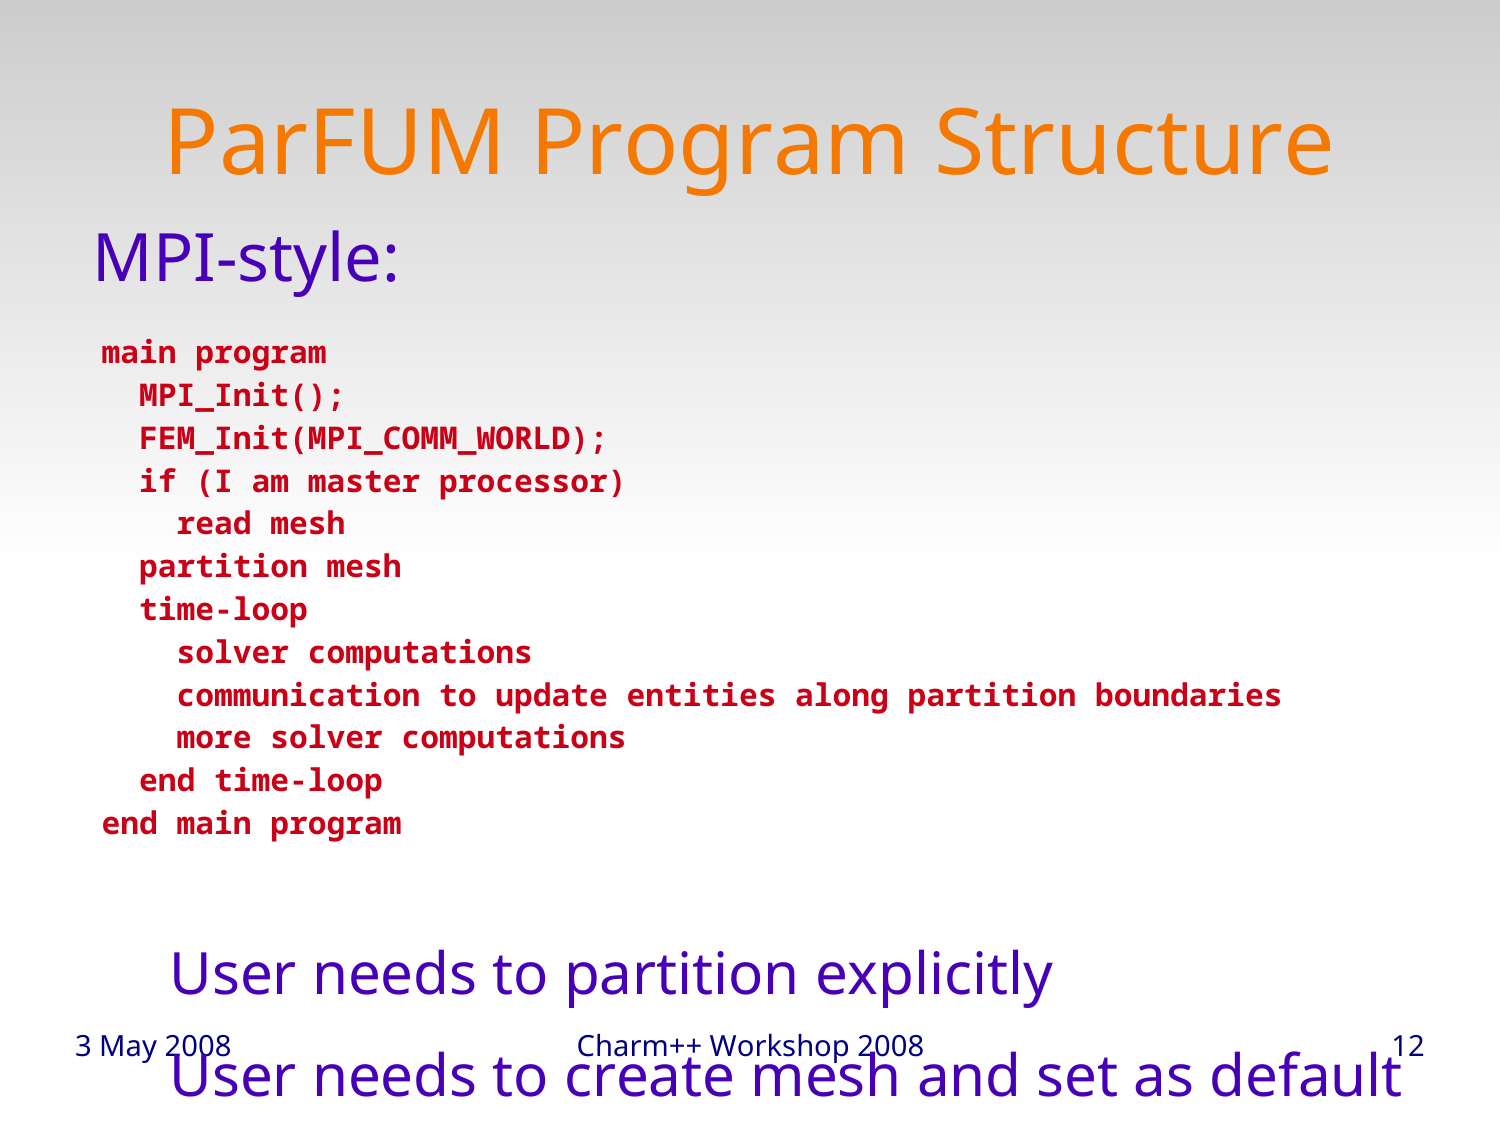

# ParFUM Program Structure
MPI-style:
User needs to partition explicitly
User needs to create mesh and set as default
main program
 MPI_Init();
 FEM_Init(MPI_COMM_WORLD);
 if (I am master processor)
 read mesh
 partition mesh
 time-loop
 solver computations
 communication to update entities along partition boundaries
 more solver computations
 end time-loop
end main program
3 May 2008
Charm++ Workshop 2008
12